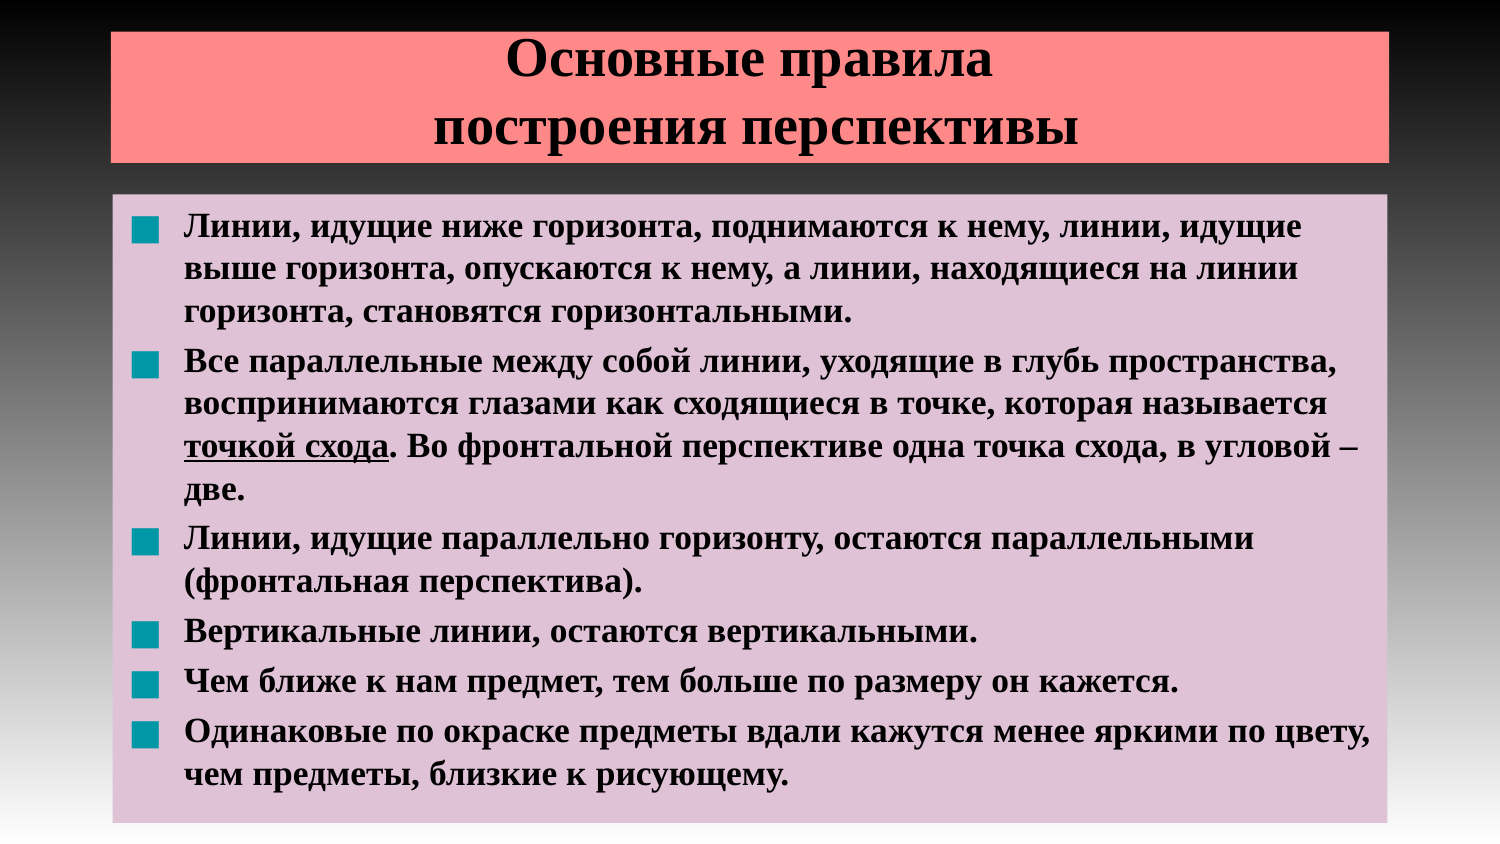

# Основные правила построения перспективы
Линии, идущие ниже горизонта, поднимаются к нему, линии, идущие выше горизонта, опускаются к нему, а линии, находящиеся на линии горизонта, становятся горизонтальными.
Все параллельные между собой линии, уходящие в глубь пространства, воспринимаются глазами как сходящиеся в точке, которая называется
точкой схода. Во фронтальной перспективе одна точка схода, в угловой – две.
Линии, идущие параллельно горизонту, остаются параллельными (фронтальная перспектива).
Вертикальные линии, остаются вертикальными.
Чем ближе к нам предмет, тем больше по размеру он кажется.
Одинаковые по окраске предметы вдали кажутся менее яркими по цвету, чем предметы, близкие к рисующему.